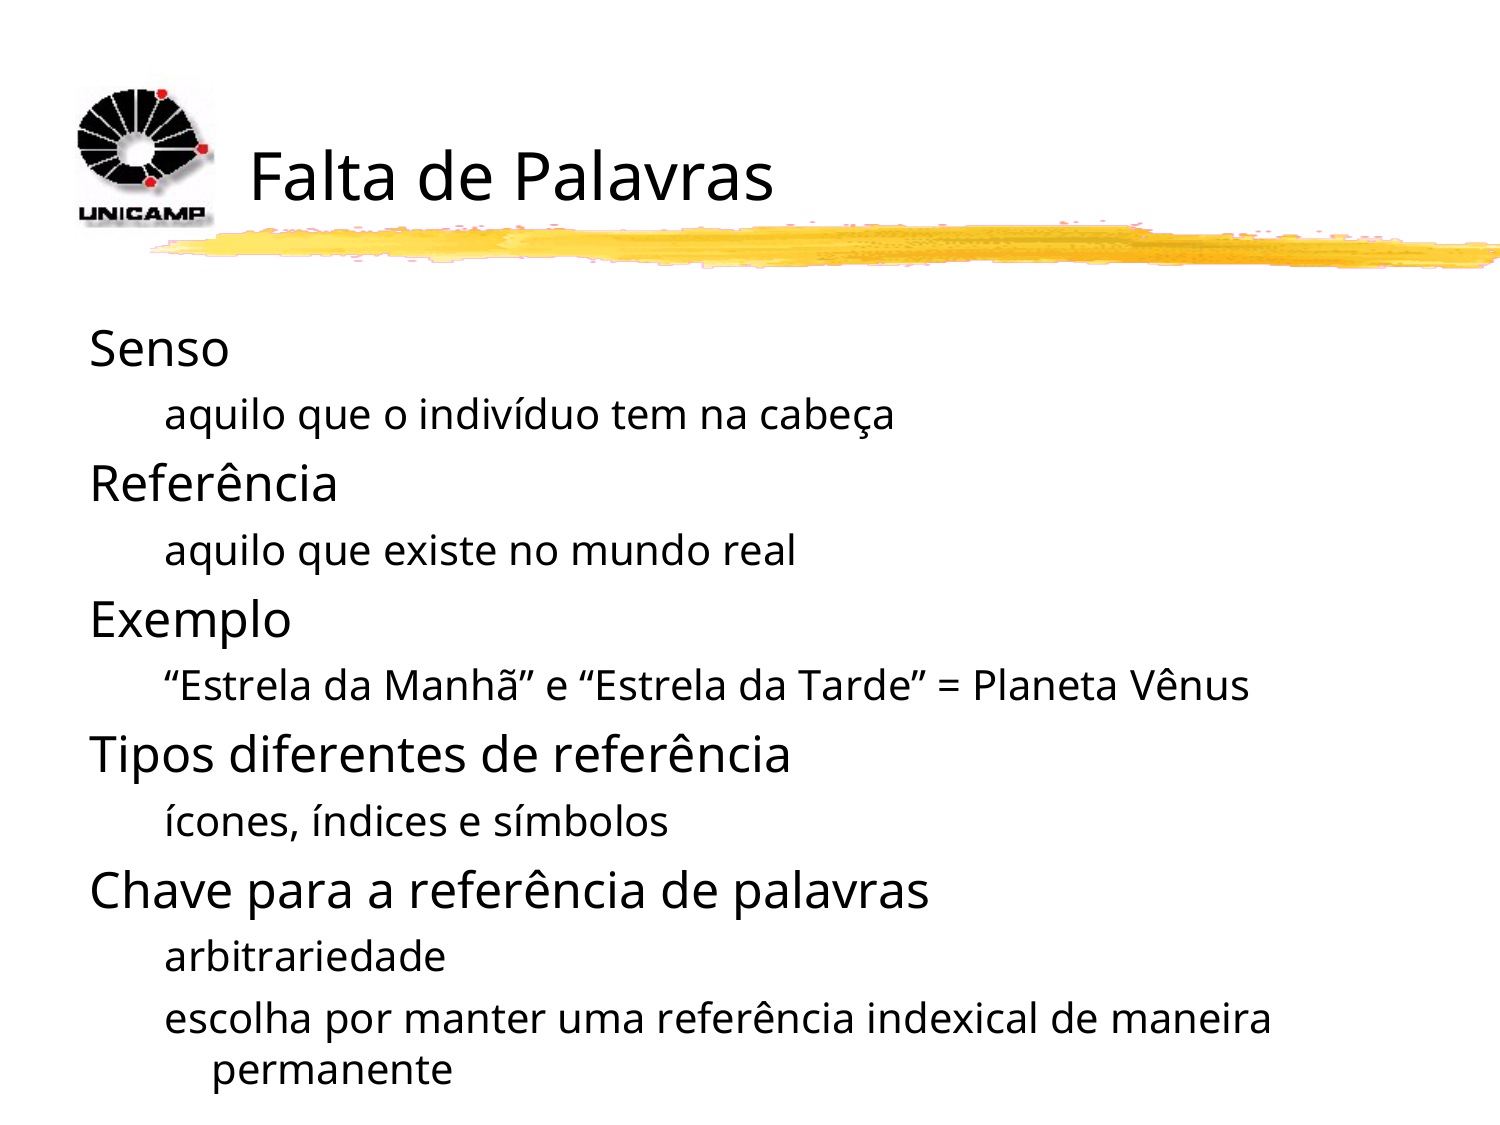

# Falta de Palavras
Senso
aquilo que o indivíduo tem na cabeça
Referência
aquilo que existe no mundo real
Exemplo
“Estrela da Manhã” e “Estrela da Tarde” = Planeta Vênus
Tipos diferentes de referência
ícones, índices e símbolos
Chave para a referência de palavras
arbitrariedade
escolha por manter uma referência indexical de maneira permanente